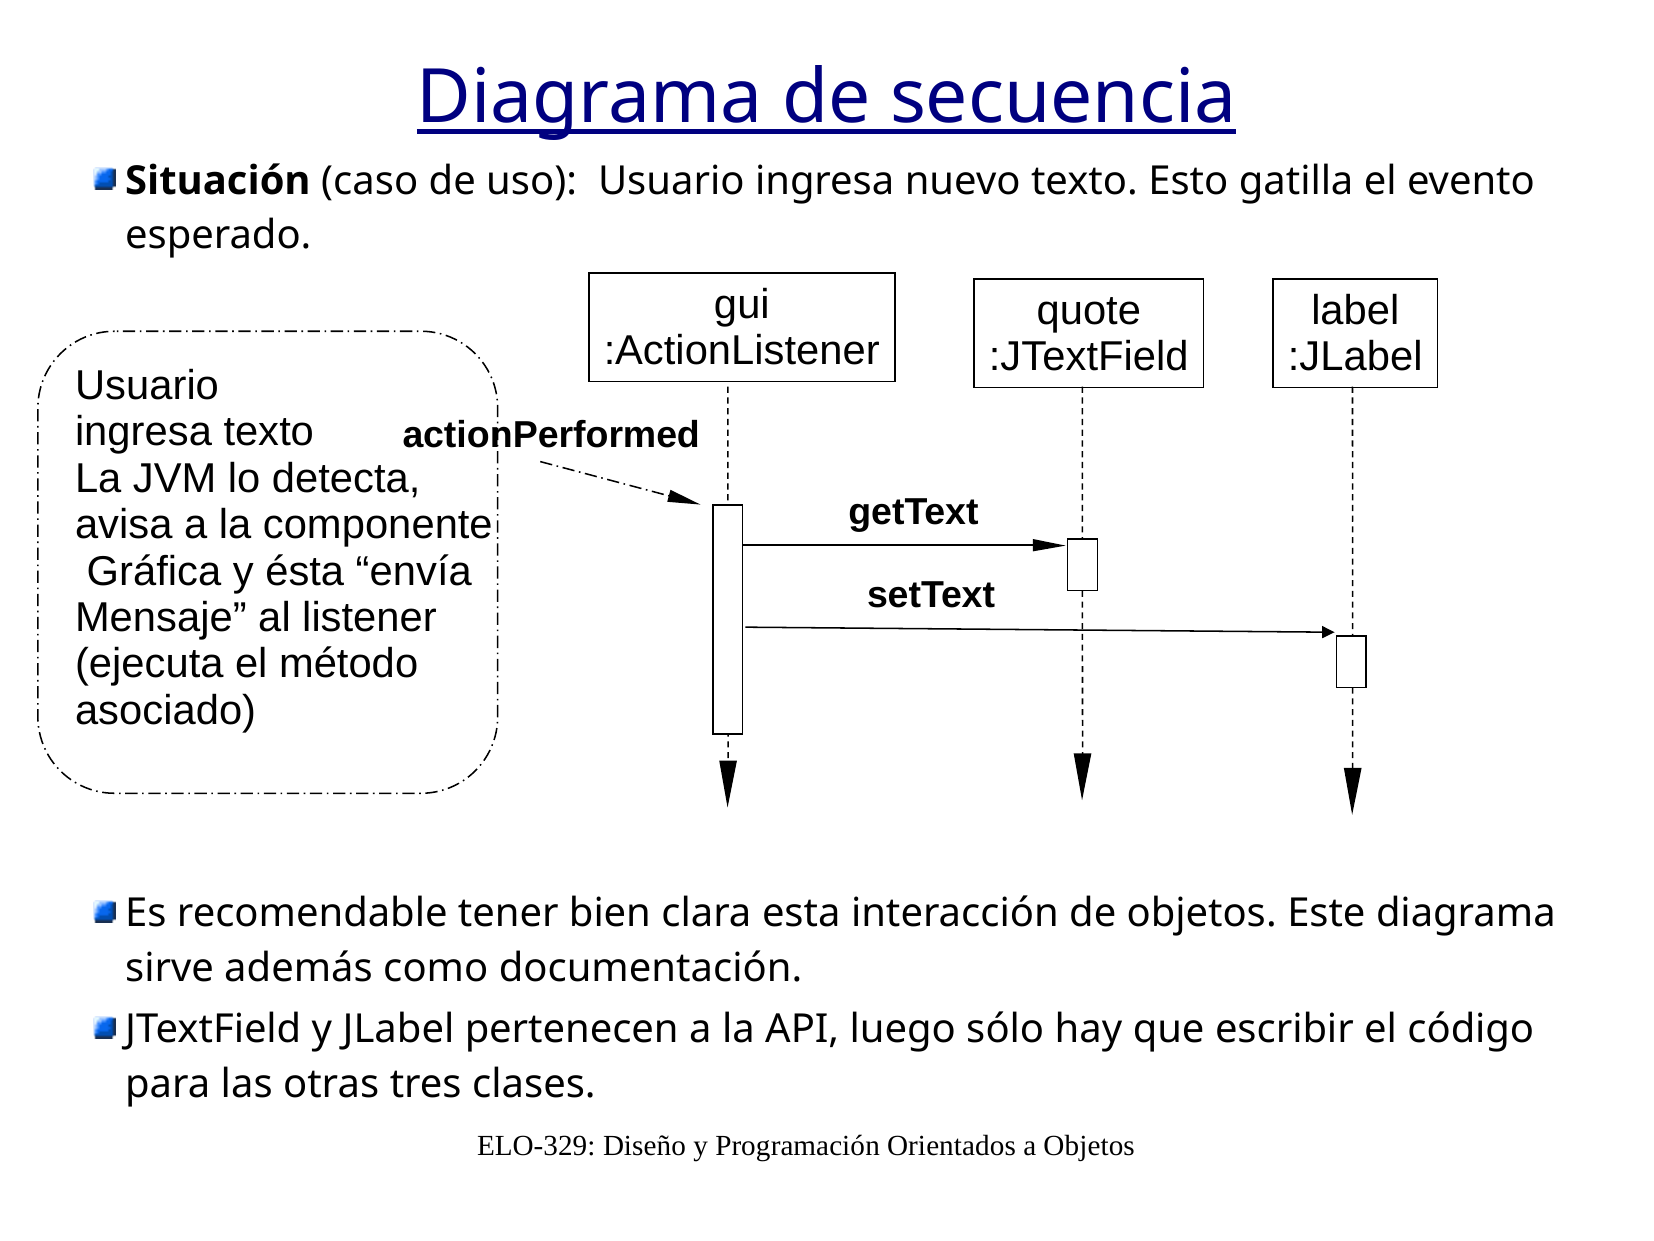

# Diagrama de secuencia
Situación (caso de uso): Usuario ingresa nuevo texto. Esto gatilla el evento esperado.
Es recomendable tener bien clara esta interacción de objetos. Este diagrama sirve además como documentación.
JTextField y JLabel pertenecen a la API, luego sólo hay que escribir el código para las otras tres clases.
gui
:ActionListener
quote
:JTextField
label
:JLabel
Usuario
ingresa texto
La JVM lo detecta,
avisa a la componente
 Gráfica y ésta “envía
Mensaje” al listener
(ejecuta el método
asociado)
actionPerformed
getText
setText